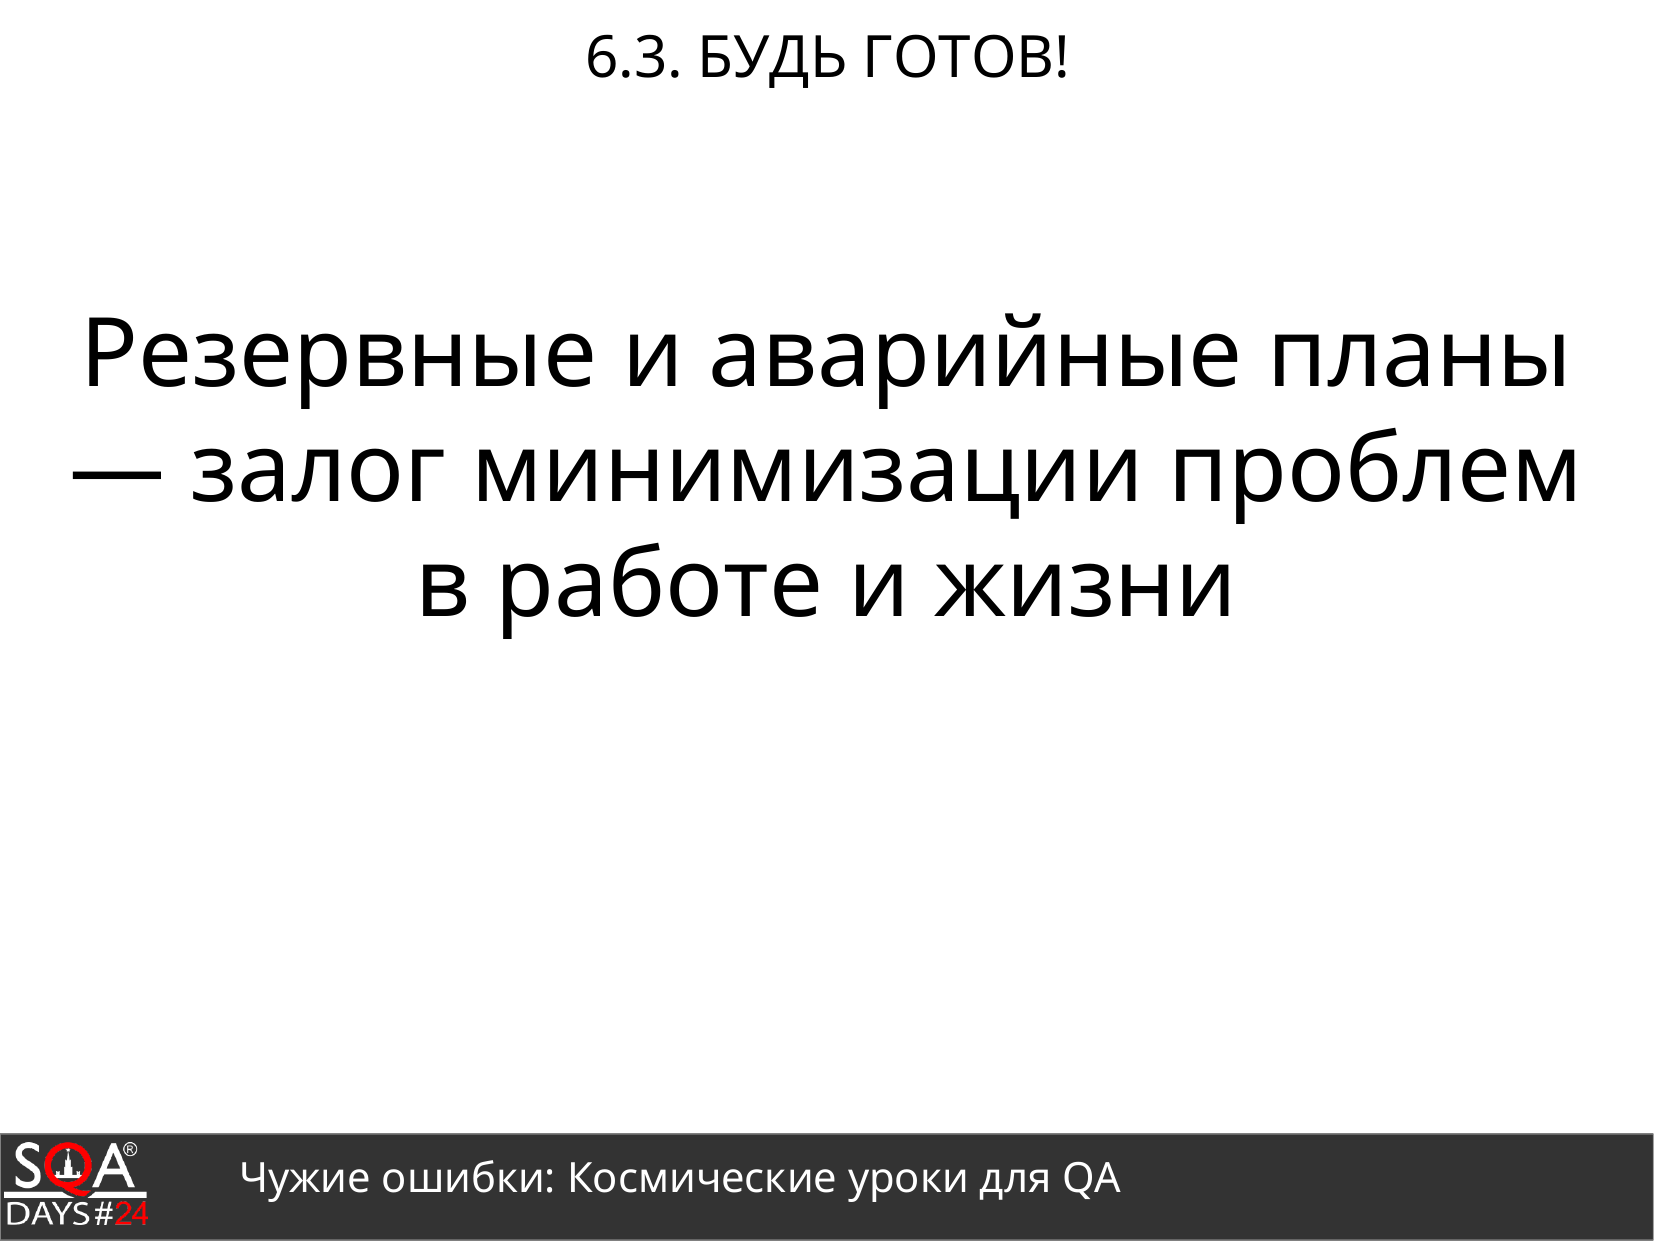

6.3. БУДЬ ГОТОВ!
Резервные и аварийные планы — залог минимизации проблем в работе и жизни
Чужие ошибки: Космические уроки для QA